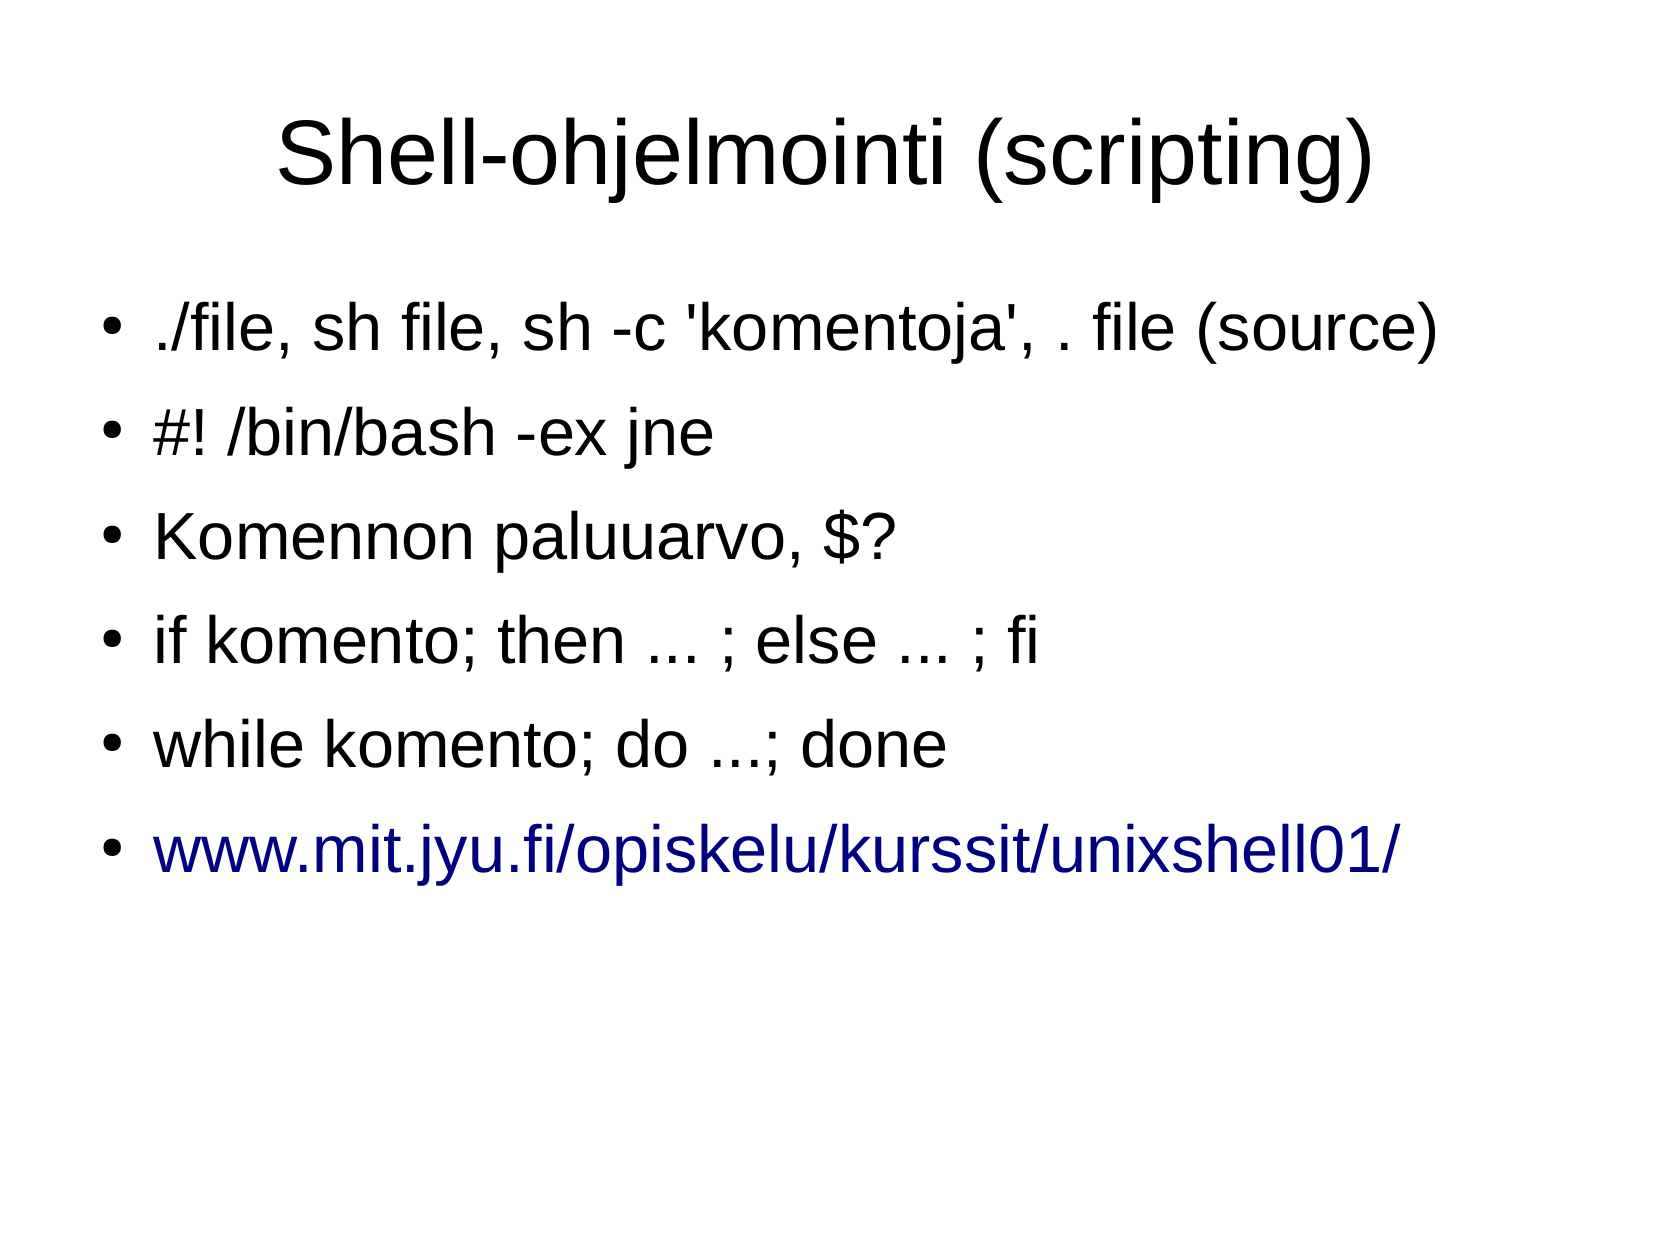

# Shell-ohjelmointi (scripting)
./file, sh file, sh -c 'komentoja', . file (source)
#! /bin/bash -ex jne
Komennon paluuarvo, $?
if komento; then ... ; else ... ; fi
while komento; do ...; done
www.mit.jyu.fi/opiskelu/kurssit/unixshell01/